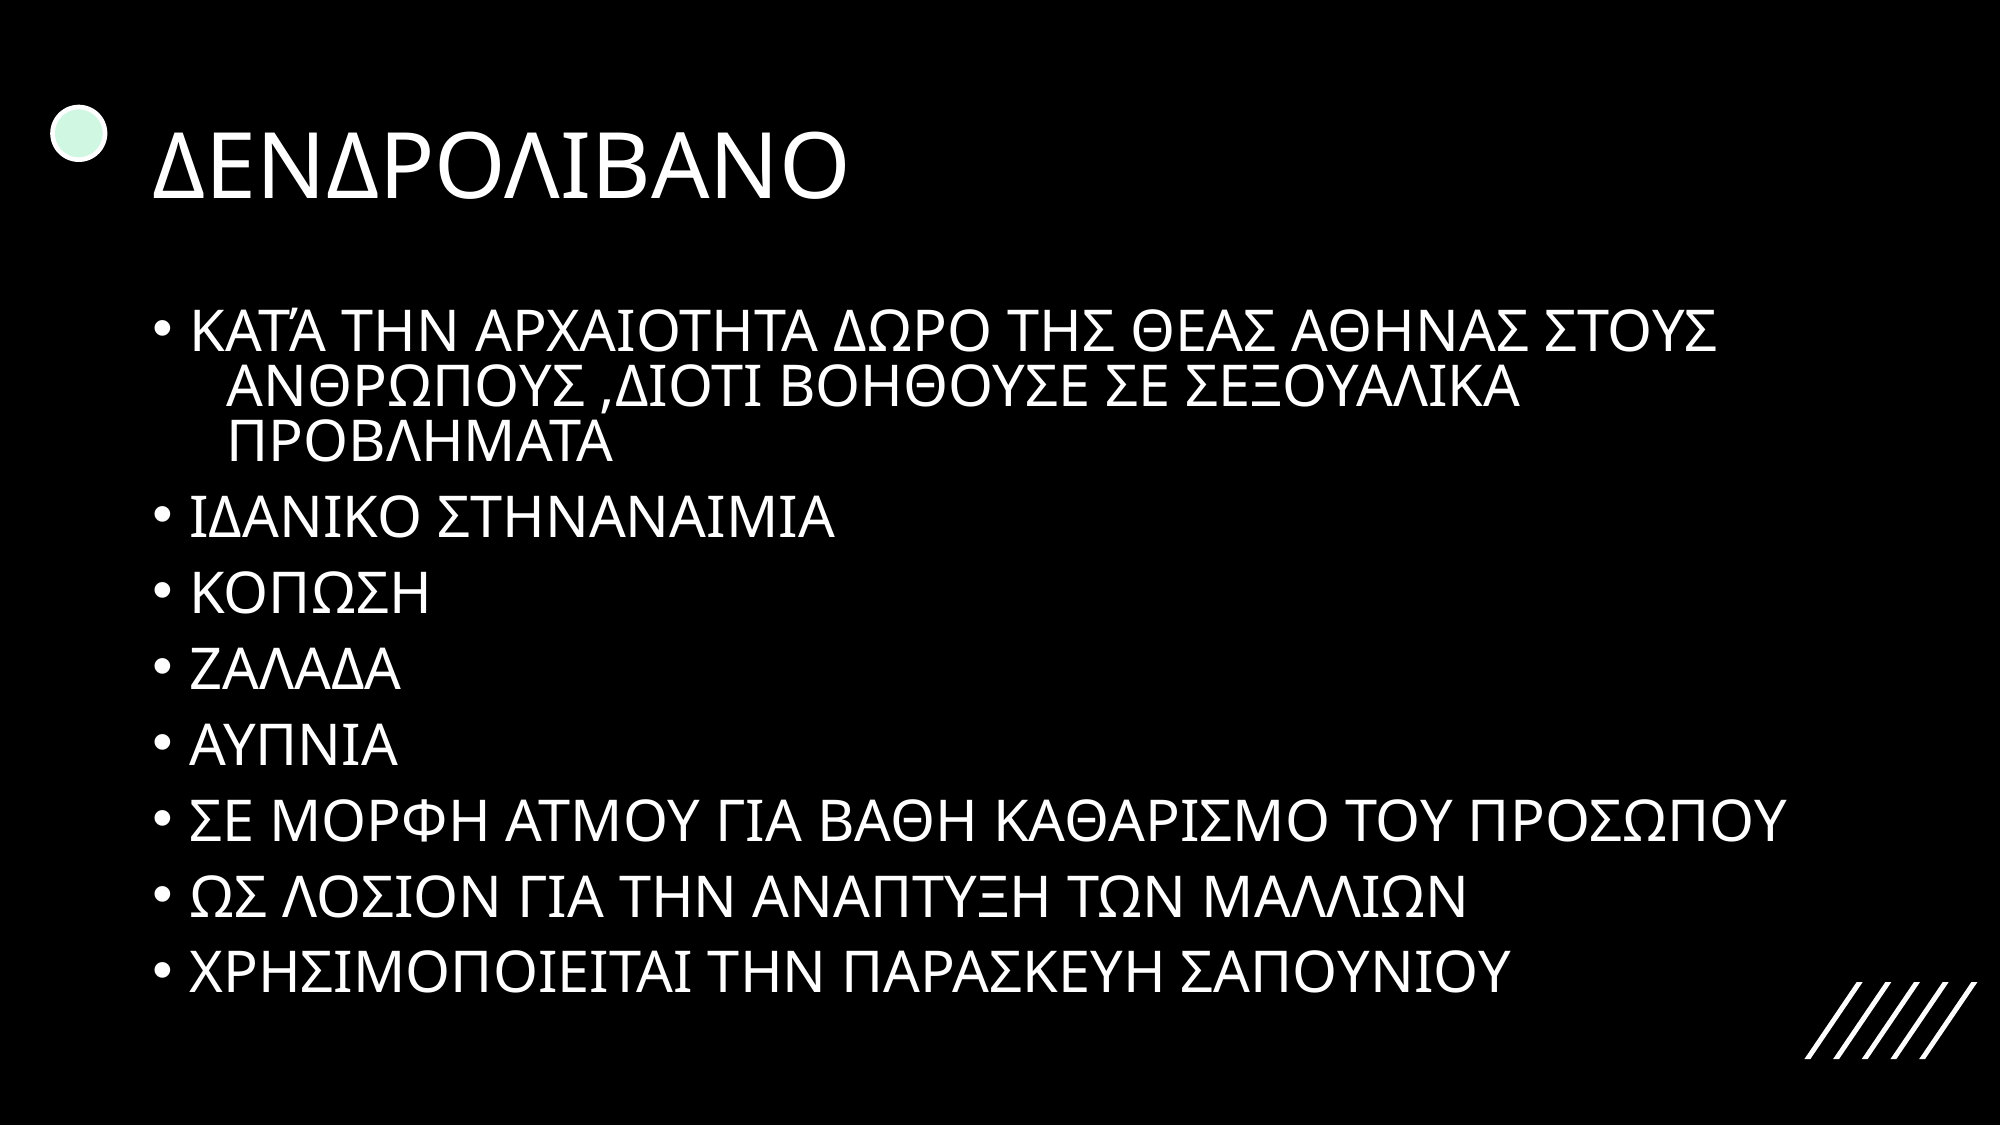

# ΔΕΝΔΡΟΛΙΒΑΝΟ
ΚΑΤΆ ΤΗΝ ΑΡΧΑΙΟΤΗΤΑ ΔΩΡΟ ΤΗΣ ΘΕΑΣ ΑΘΗΝΑΣ ΣΤΟΥΣ ΑΝΘΡΩΠΟΥΣ ,ΔΙΟΤΙ ΒΟΗΘΟΥΣΕ ΣΕ ΣΕΞΟΥΑΛΙΚΑ ΠΡΟΒΛΗΜΑΤΑ
ΙΔΑΝΙΚΟ ΣΤΗΝΑΝΑΙΜΙΑ
ΚΟΠΩΣΗ
ΖΑΛΑΔΑ
ΑΥΠΝΙΑ
ΣΕ ΜΟΡΦΗ ΑΤΜΟΥ ΓΙΑ ΒΑΘΗ ΚΑΘΑΡΙΣΜΟ ΤΟΥ ΠΡΟΣΩΠΟΥ
ΩΣ ΛΟΣΙΟΝ ΓΙΑ ΤΗΝ ΑΝΑΠΤΥΞΗ ΤΩΝ ΜΑΛΛΙΩΝ
ΧΡΗΣΙΜΟΠΟΙΕΙΤΑΙ ΤΗΝ ΠΑΡΑΣΚΕΥΗ ΣΑΠΟΥΝΙΟΥ